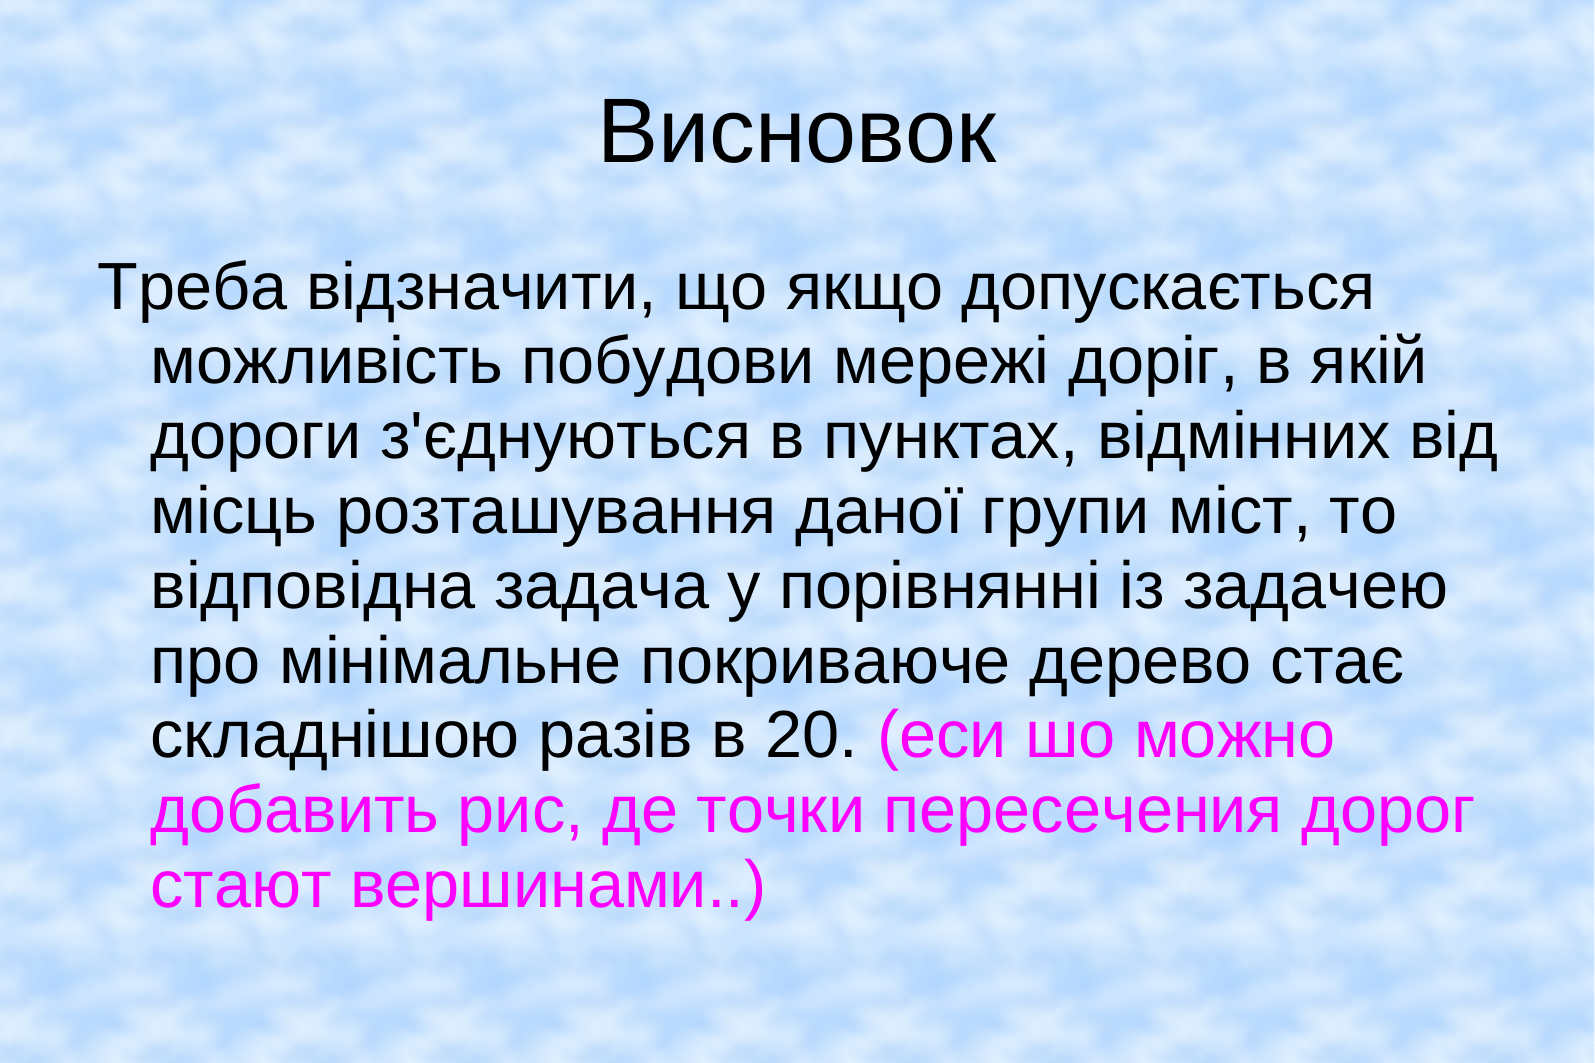

# Висновок
Треба відзначити, що якщо допускається можливість побудови мережі доріг, в якій дороги з'єднуються в пунктах, відмінних від місць розташування даної групи міст, то відповідна задача у порівнянні із задачею про мінімальне покриваюче дерево стає складнішою разів в 20. (еси шо можно добавить рис, де точки пересечения дорог стают вершинами..)